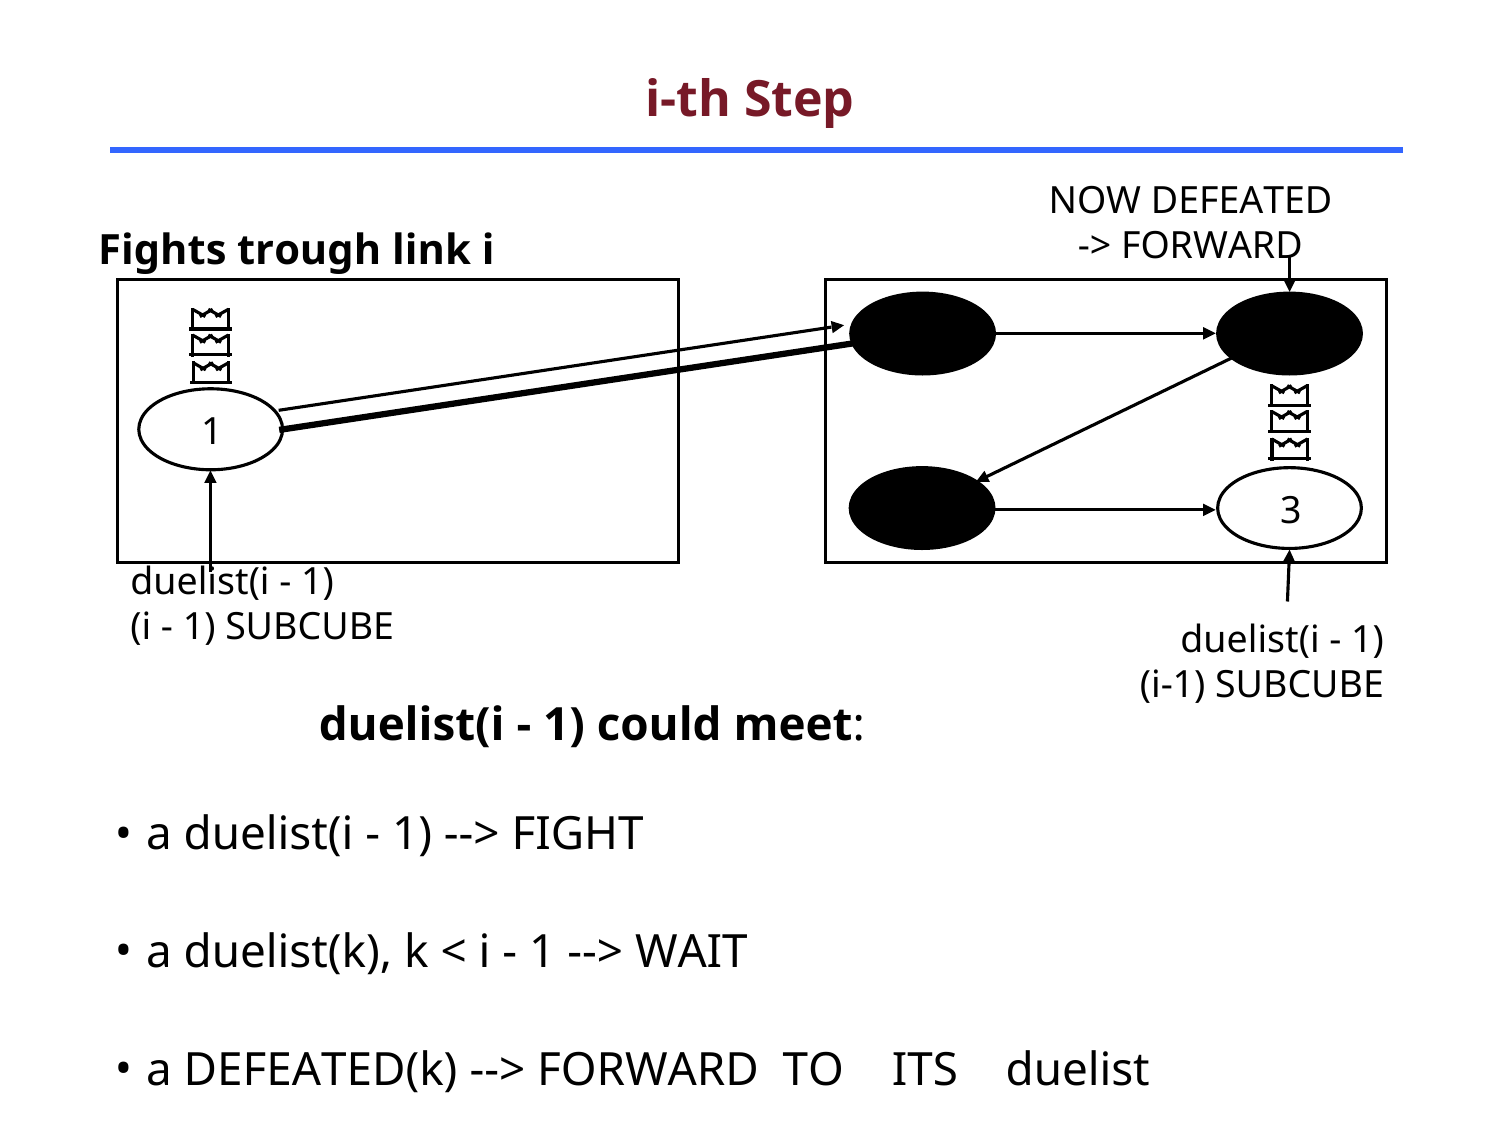

# i-th Step
NOW DEFEATED
-> FORWARD
Fights trough link i
3
3
1
3
3
duelist(i - 1)
(i - 1) SUBCUBE
duelist(i - 1)
(i-1) SUBCUBE
 duelist(i - 1) could meet:
a duelist(i - 1) --> FIGHT
a duelist(k), k < i - 1 --> WAIT
a DEFEATED(k) --> FORWARD TO ITS duelist
Paola Flocchini